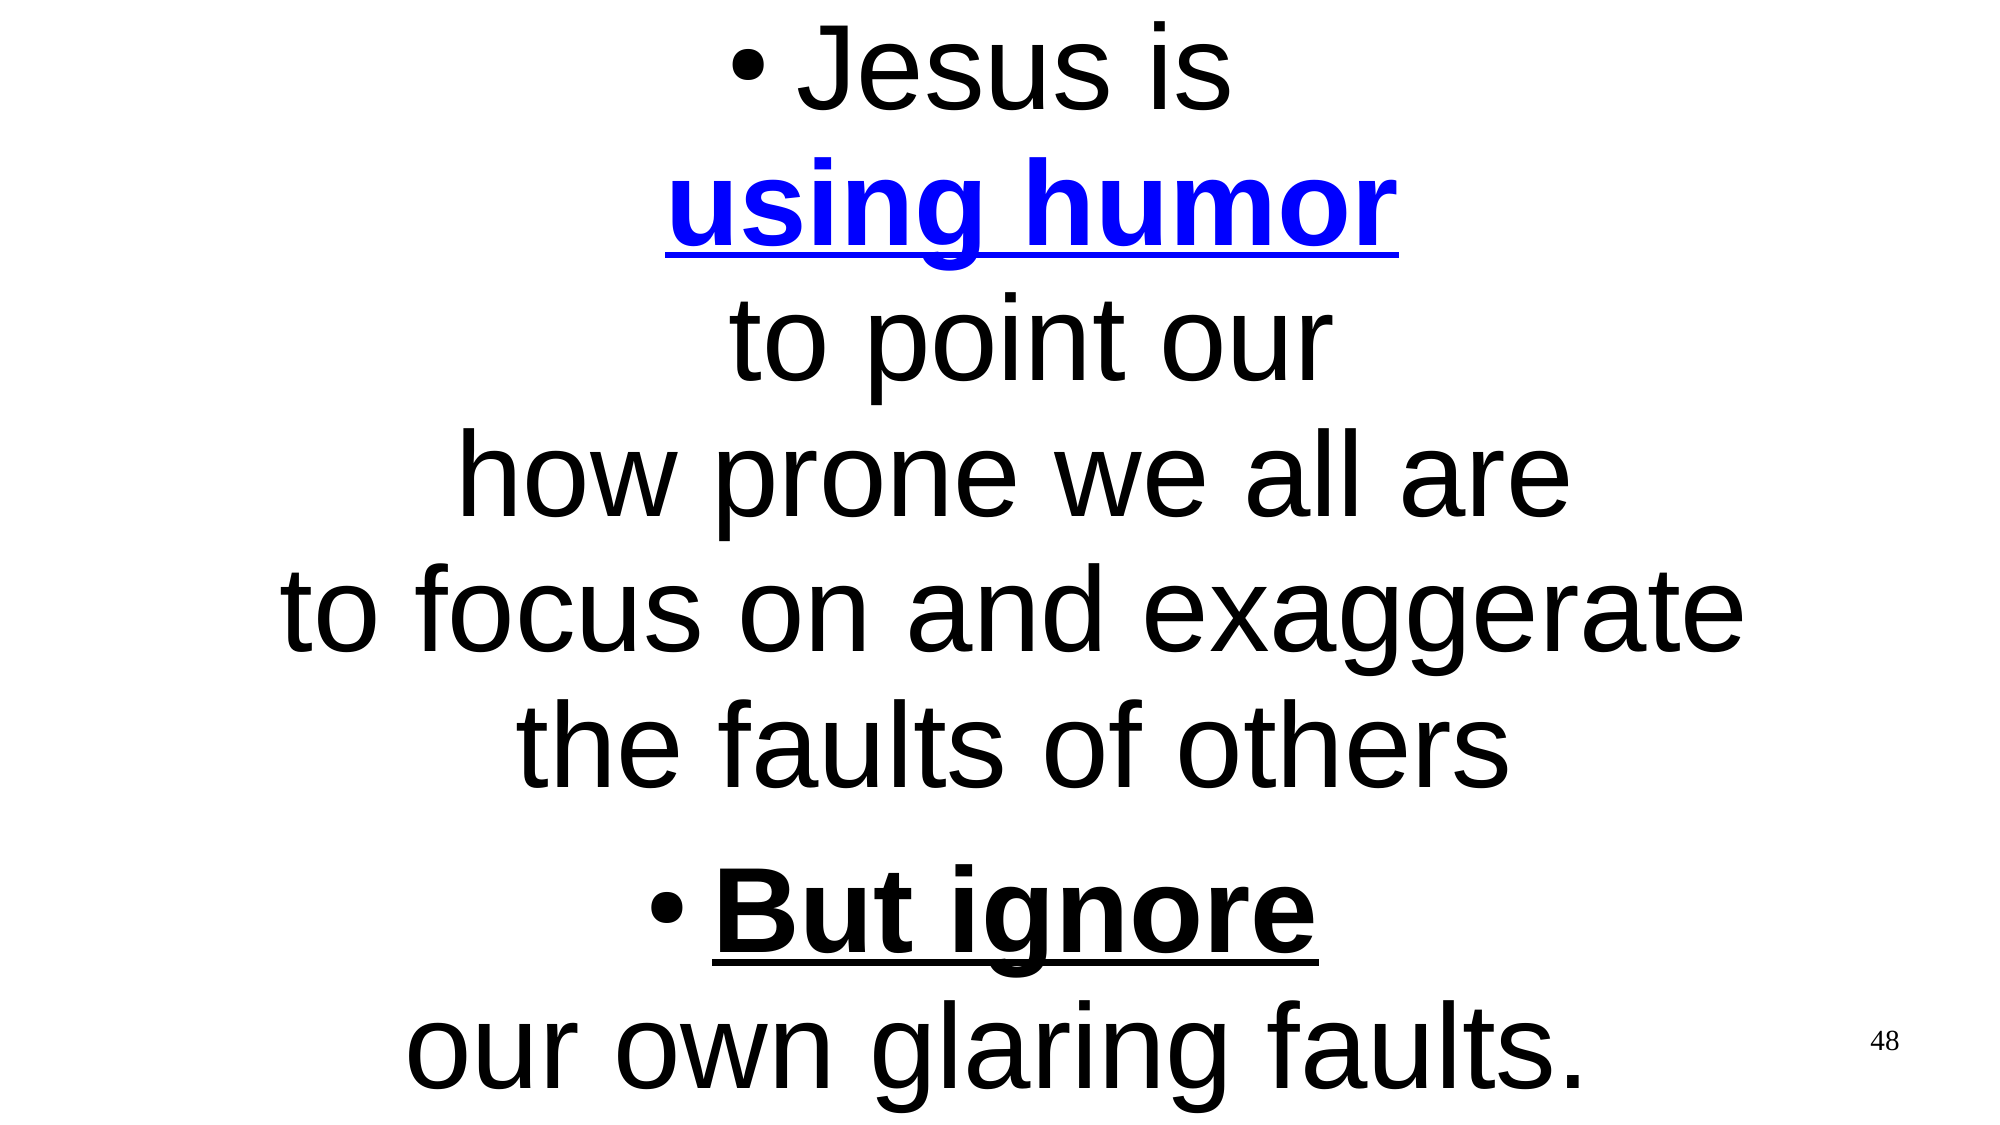

# Jesus is using humor to point our how prone we all are to focus on and exaggerate the faults of others
But ignore
our own glaring faults.
48